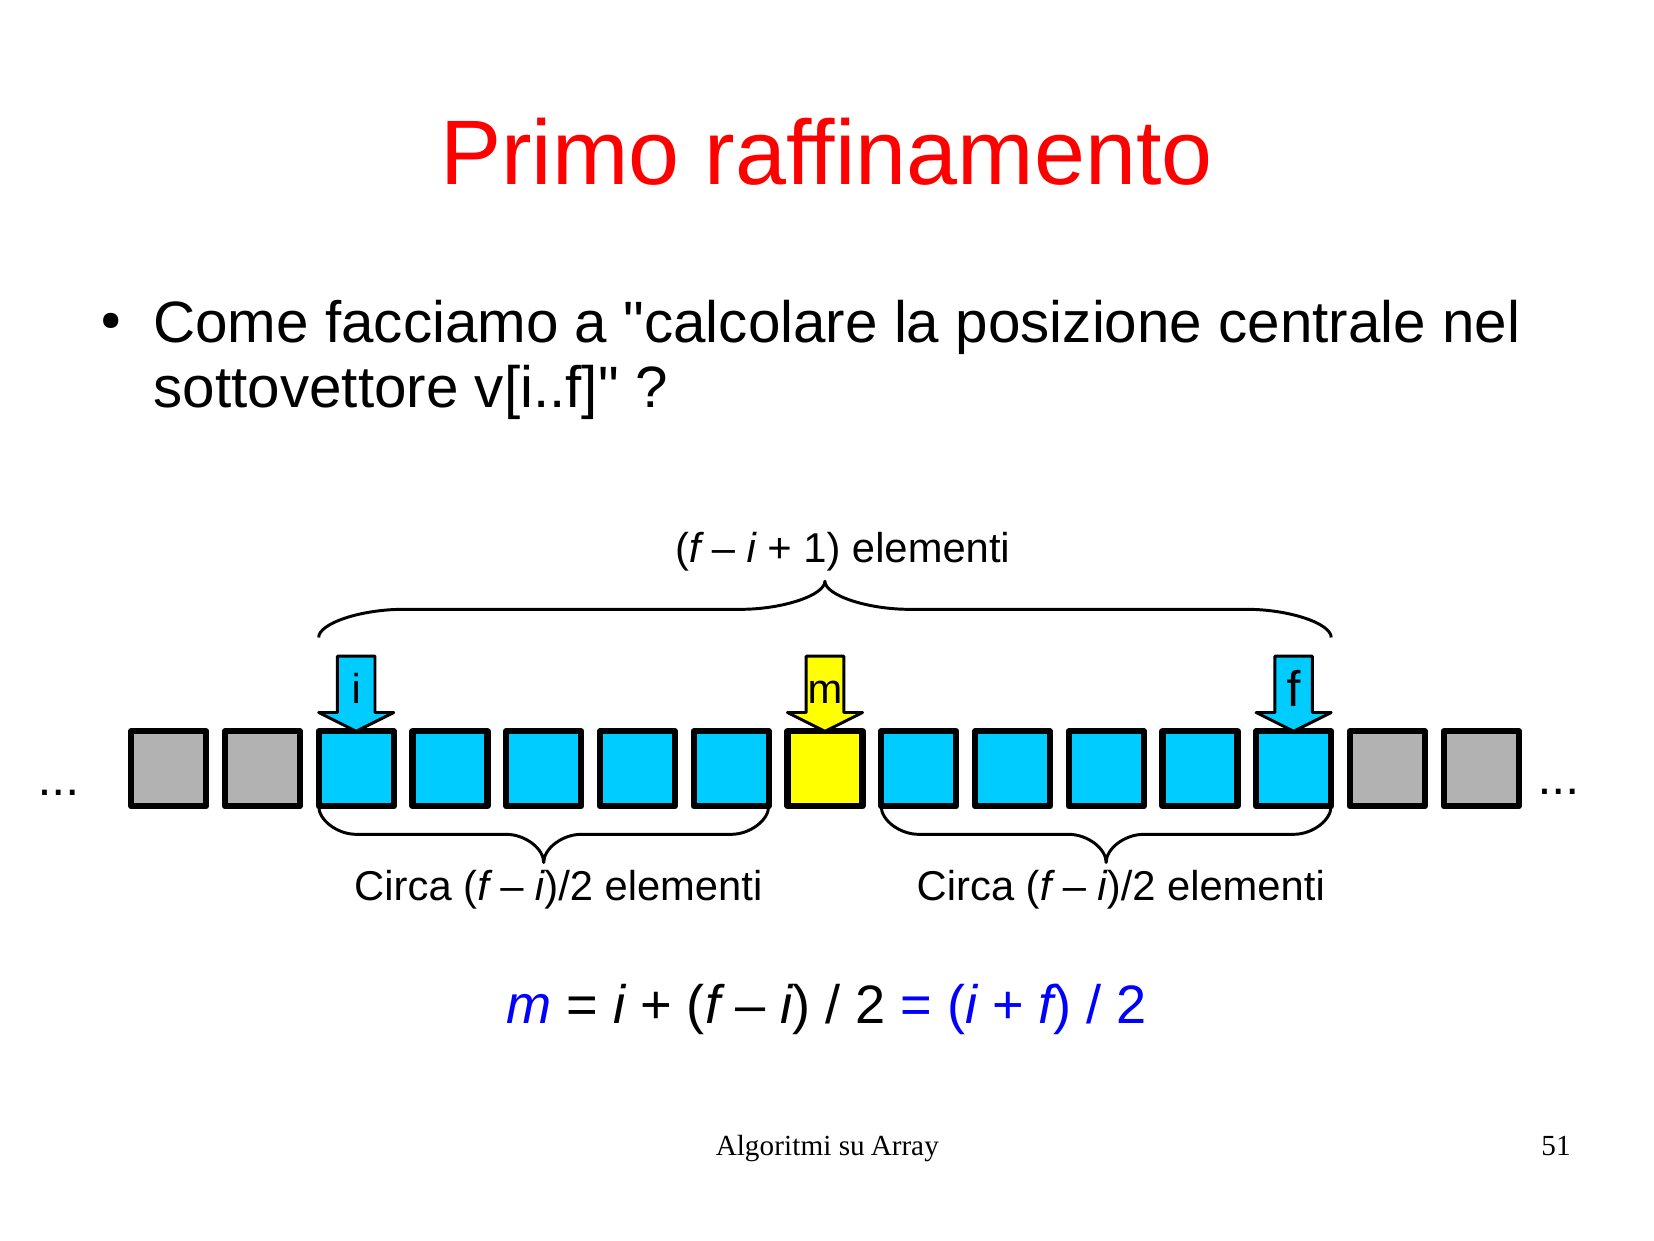

# Primo raffinamento
Come facciamo a "calcolare la posizione centrale nel sottovettore v[i..f]" ?
(f – i + 1) elementi
i
m
f
...
...
Circa (f – i)/2 elementi
Circa (f – i)/2 elementi
m = i + (f – i) / 2 = (i + f) / 2
Algoritmi su Array
51